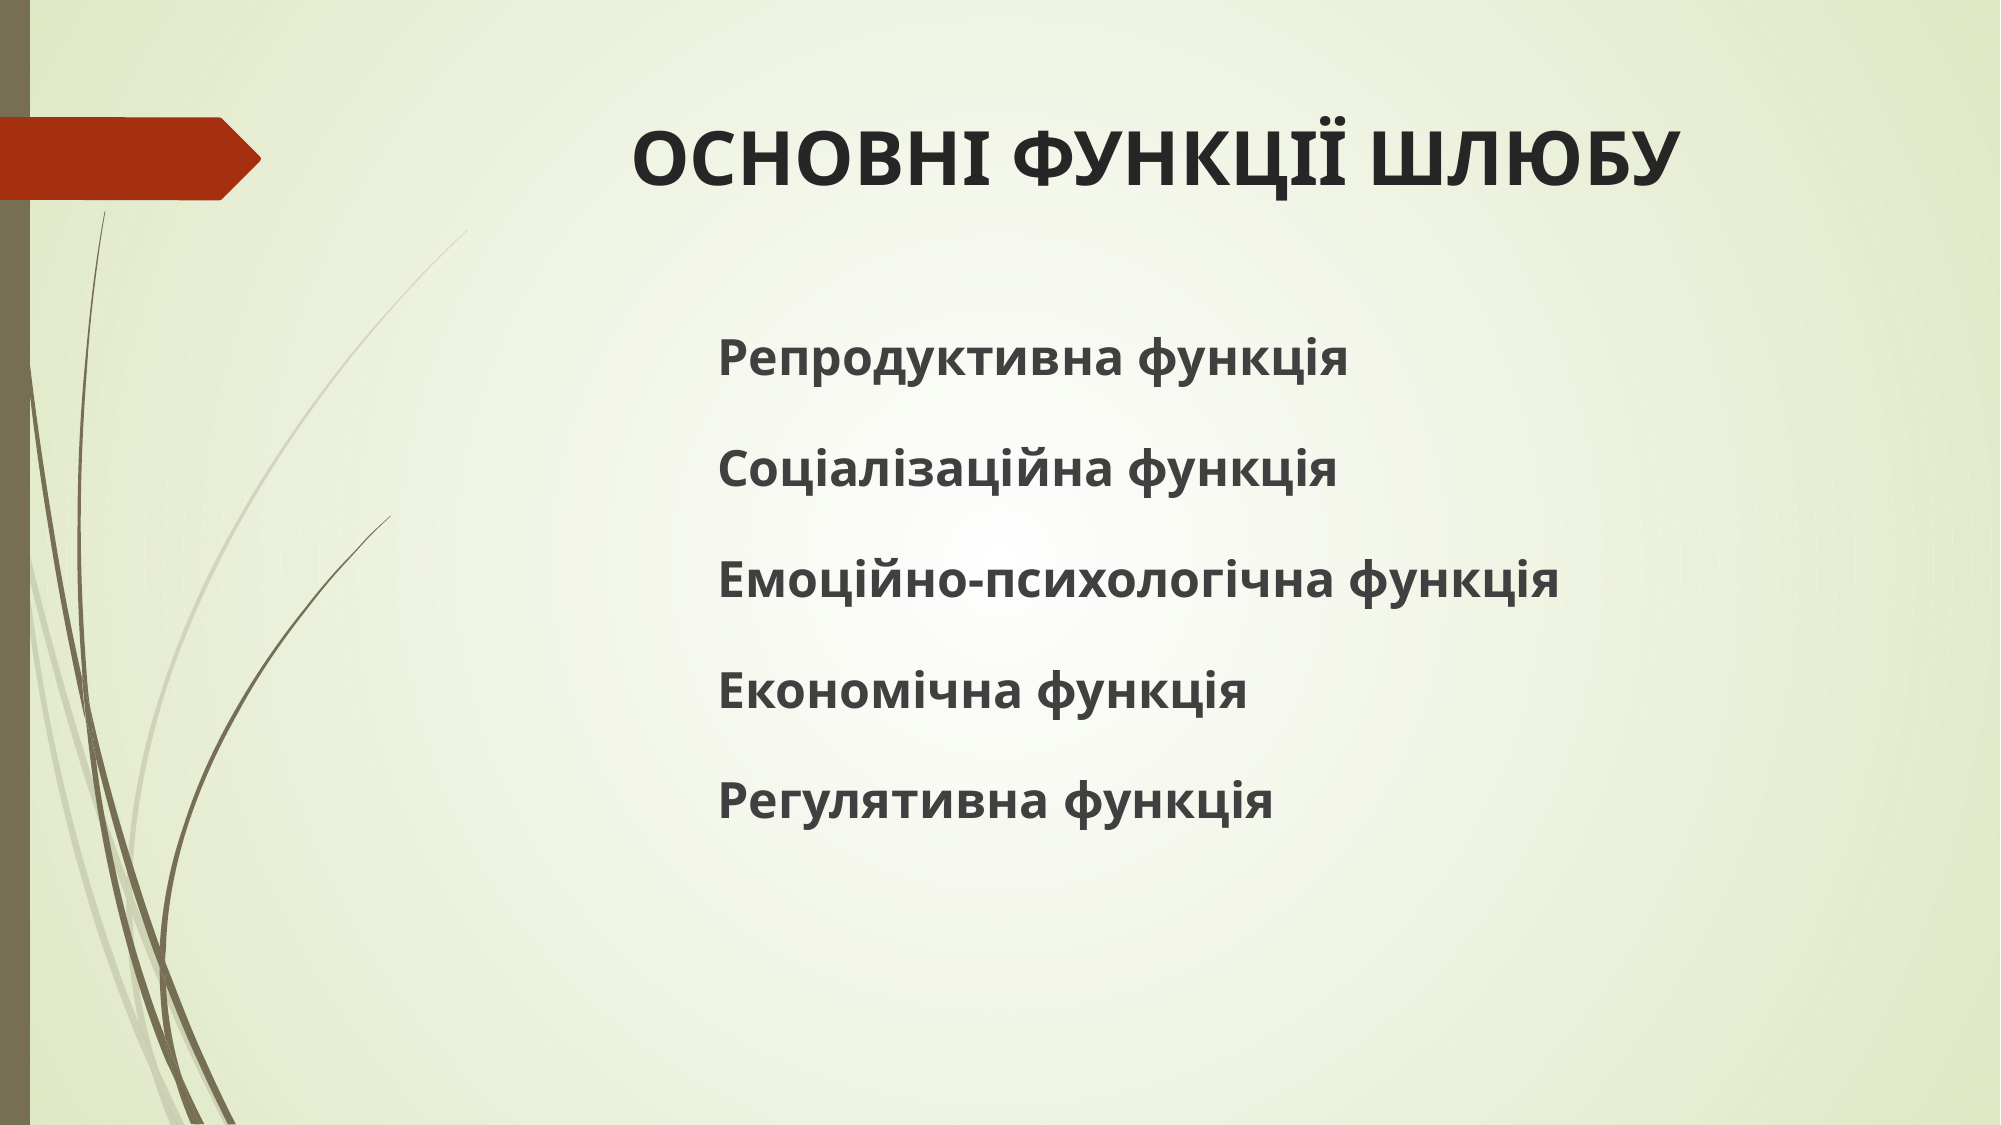

# ОСНОВНІ ФУНКЦІЇ ШЛЮБУ
Репродуктивна функція
Соціалізаційна функція
Емоційно-психологічна функція
Економічна функція
Регулятивна функція